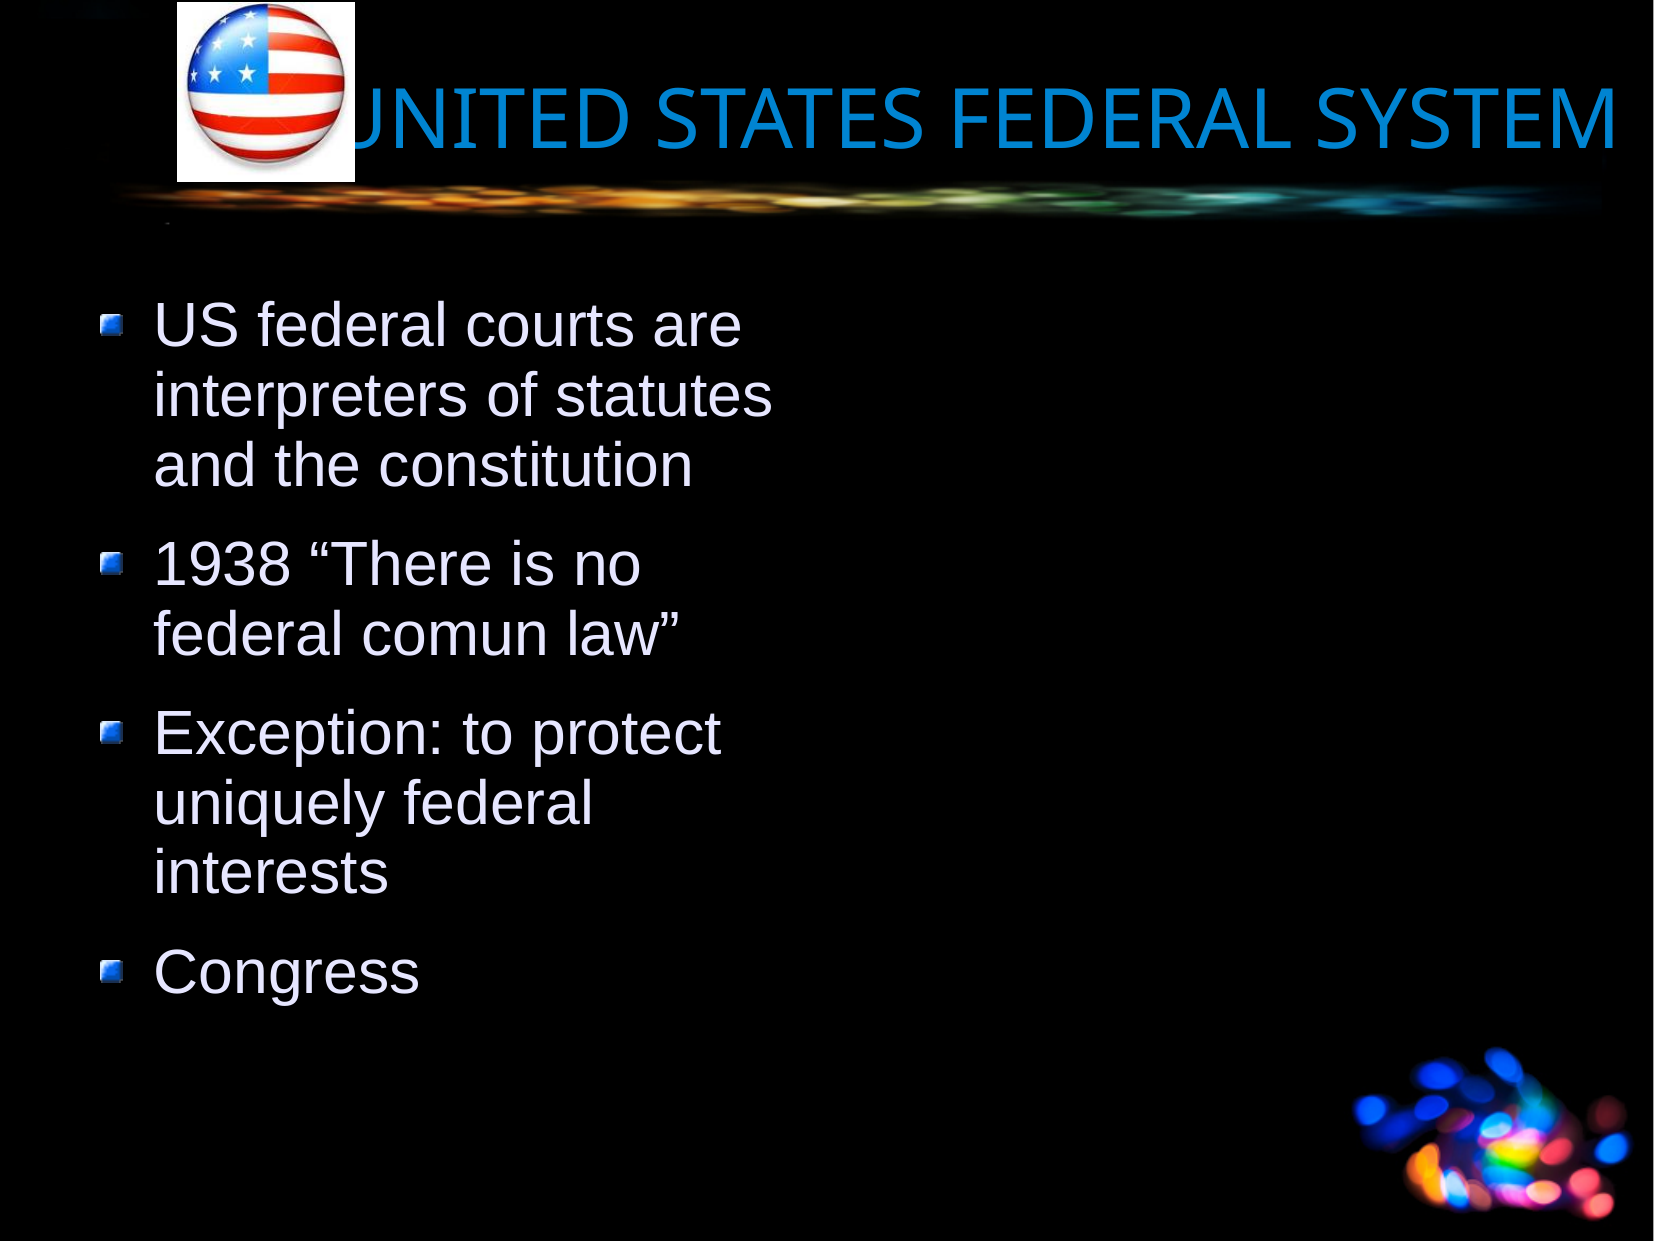

# UNITED STATES FEDERAL SYSTEM
US federal courts are interpreters of statutes and the constitution
1938 “There is no federal comun law”
Exception: to protect uniquely federal interests
Congress